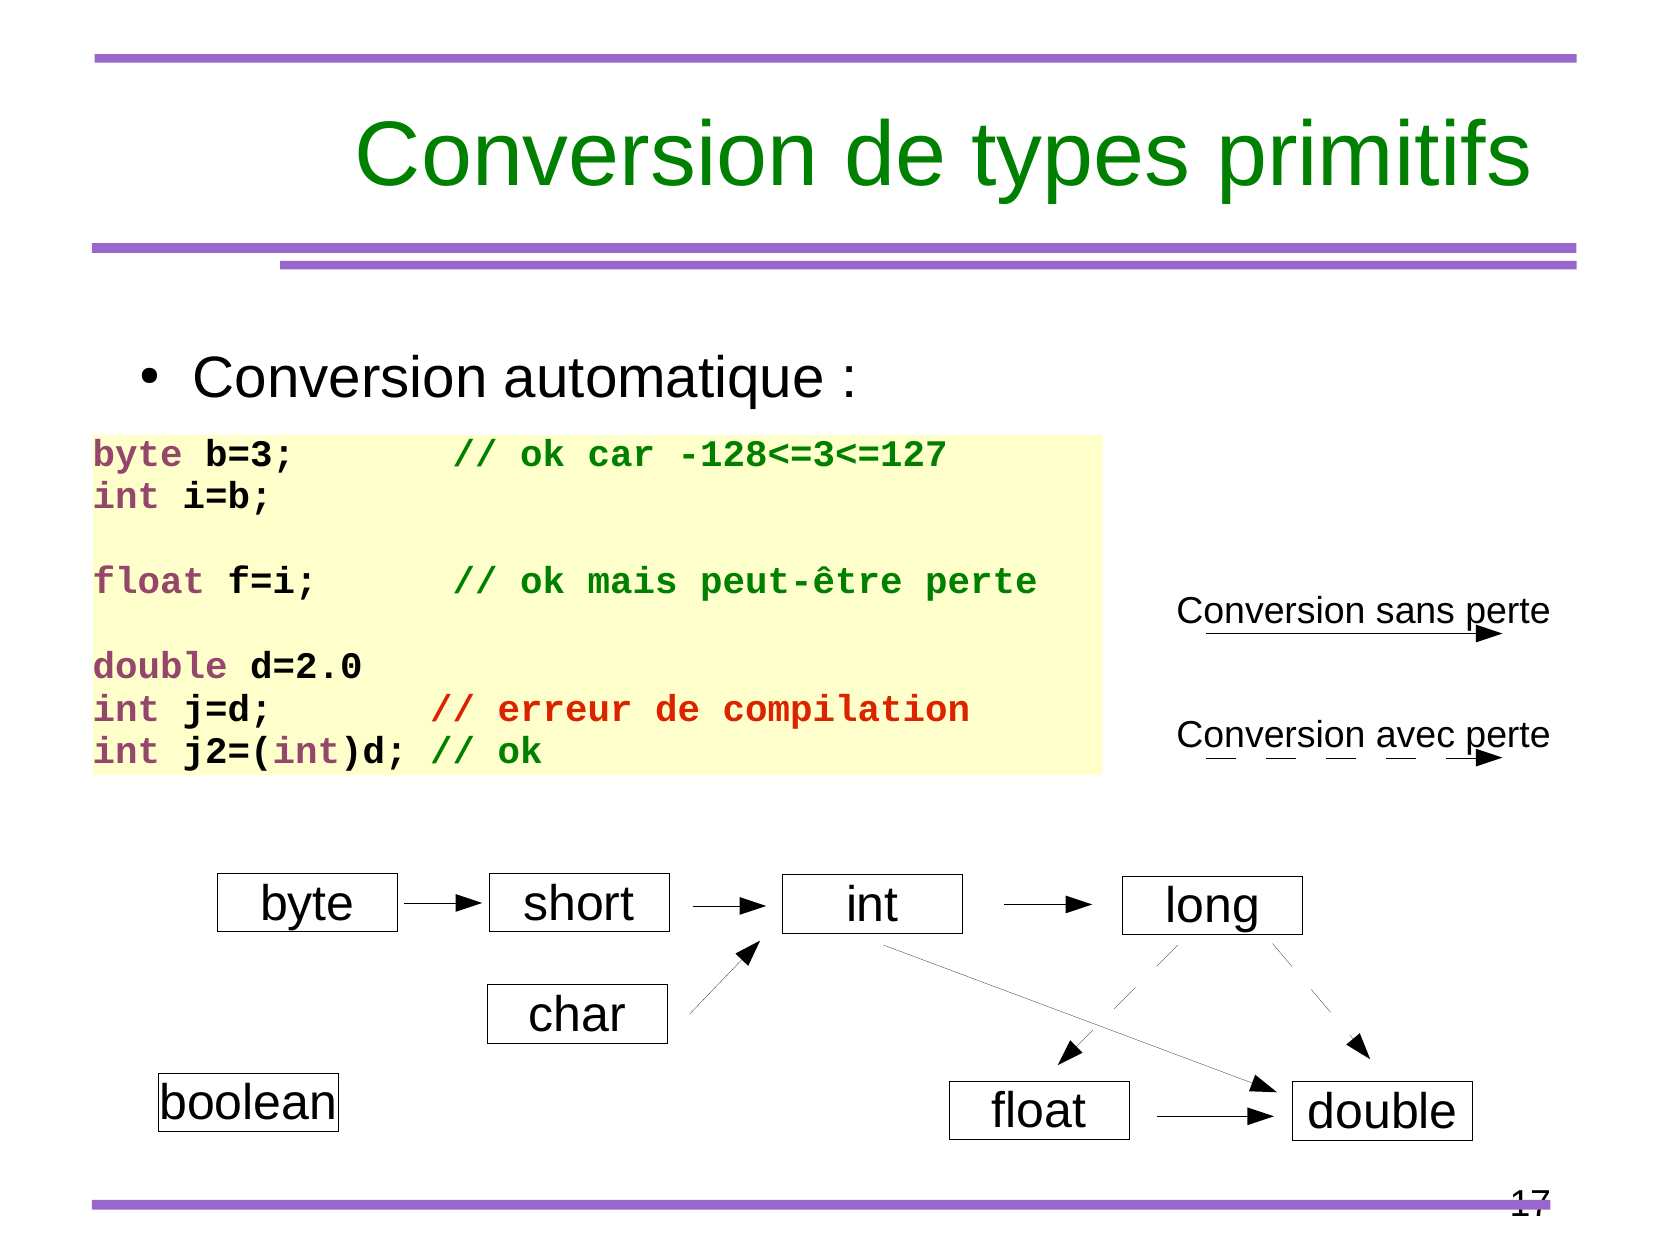

# Conversion de types primitifs
Conversion automatique :
byte b=3; // ok car -128<=3<=127
int i=b;
float f=i; // ok mais peut-être perte
double d=2.0
int j=d; // erreur de compilation
int j2=(int)d; // ok
Conversion sans perte
Conversion avec perte
byte
short
int
long
char
boolean
float
double